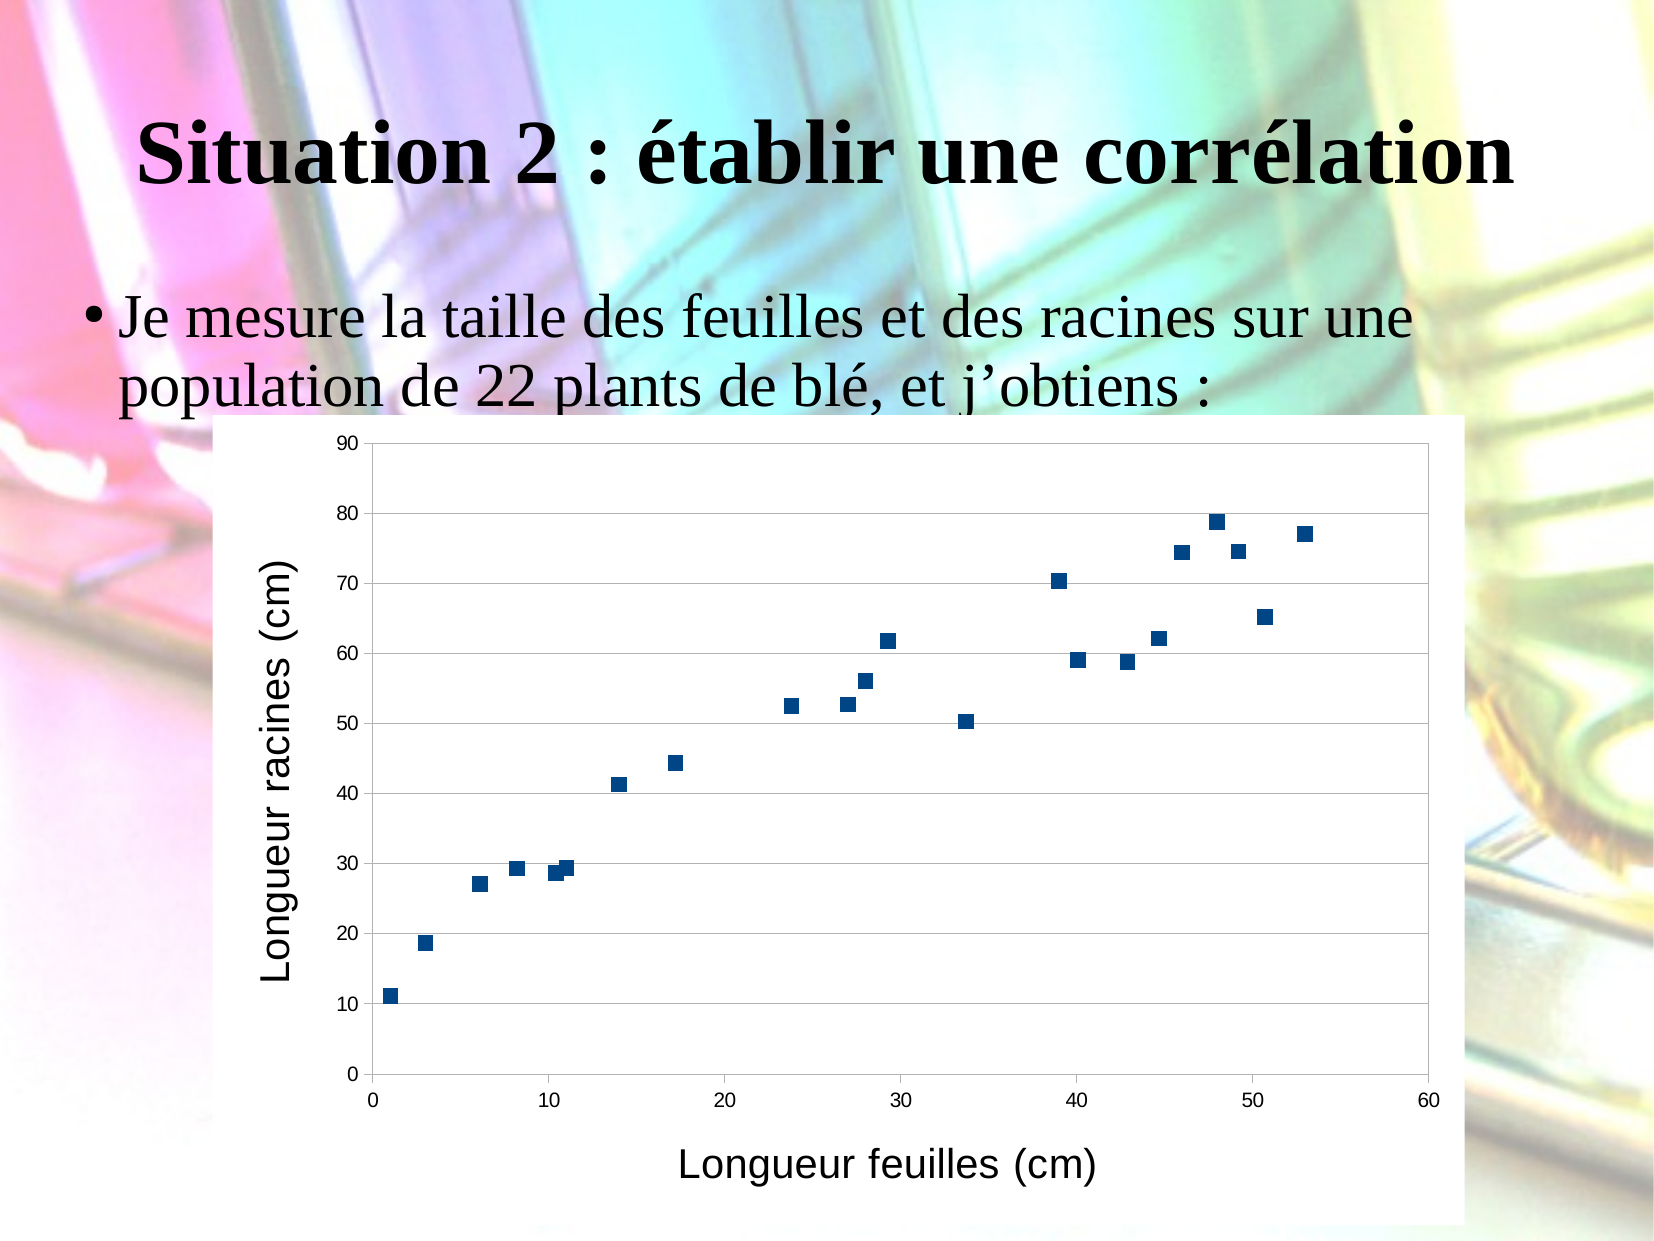

# Situation 2 : établir une corrélation
Je mesure la taille des feuilles et des racines sur une population de 22 plants de blé, et j’obtiens :
### Chart
| Category | |
|---|---|